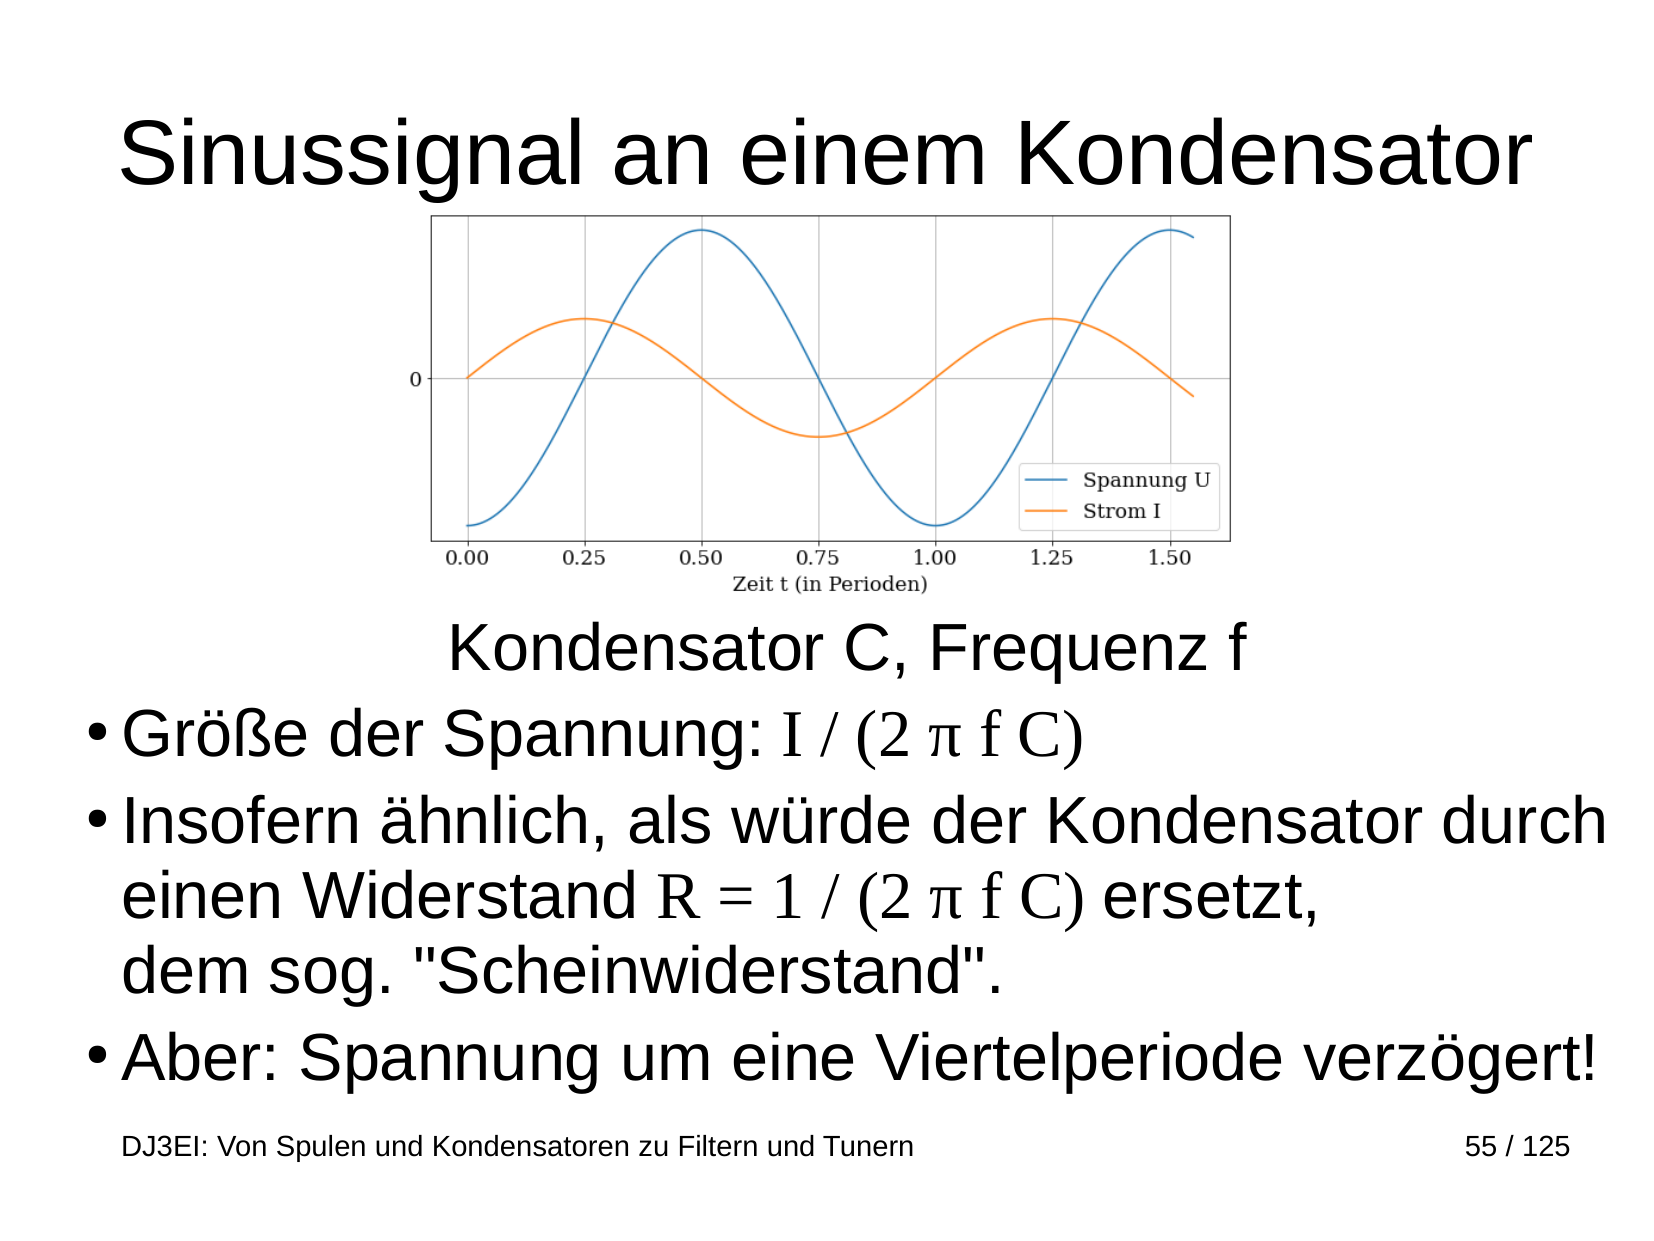

# Sinussignal an einem Kondensator
Kondensator C, Frequenz f
Größe der Spannung: I / (2 π f C)
Insofern ähnlich, als würde der Kondensator durch einen Widerstand R = 1 / (2 π f C) ersetzt,
dem sog. "Scheinwiderstand".
Aber: Spannung um eine Viertelperiode verzögert!